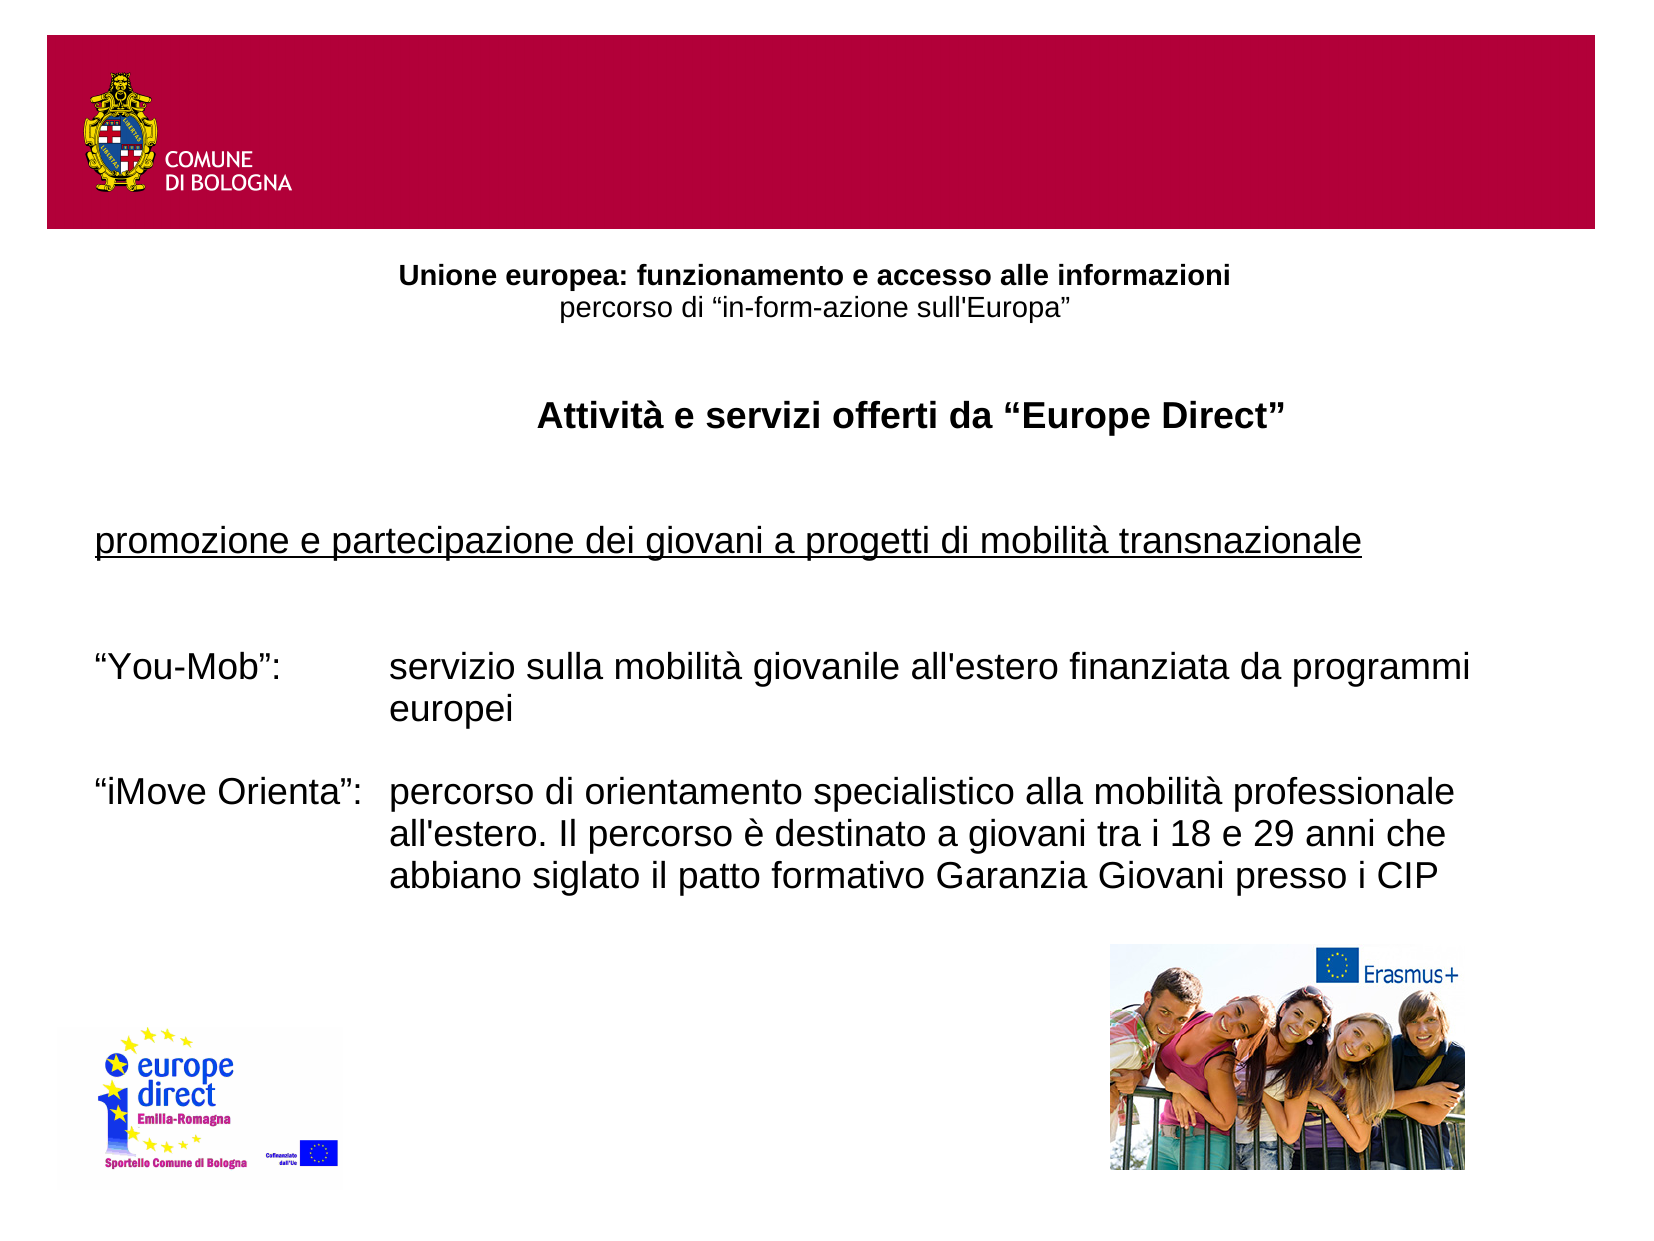

Unione europea: funzionamento e accesso alle informazioni
percorso di “in-form-azione sull'Europa”
# Attività e servizi offerti da “Europe Direct” promozione e partecipazione dei giovani a progetti di mobilità transnazionale “You-Mob”:		servizio sulla mobilità giovanile all'estero finanziata da programmi 					europei “iMove Orienta”: 	percorso di orientamento specialistico alla mobilità professionale 					all'estero. Il percorso è destinato a giovani tra i 18 e 29 anni che 					abbiano siglato il patto formativo Garanzia Giovani presso i CIP